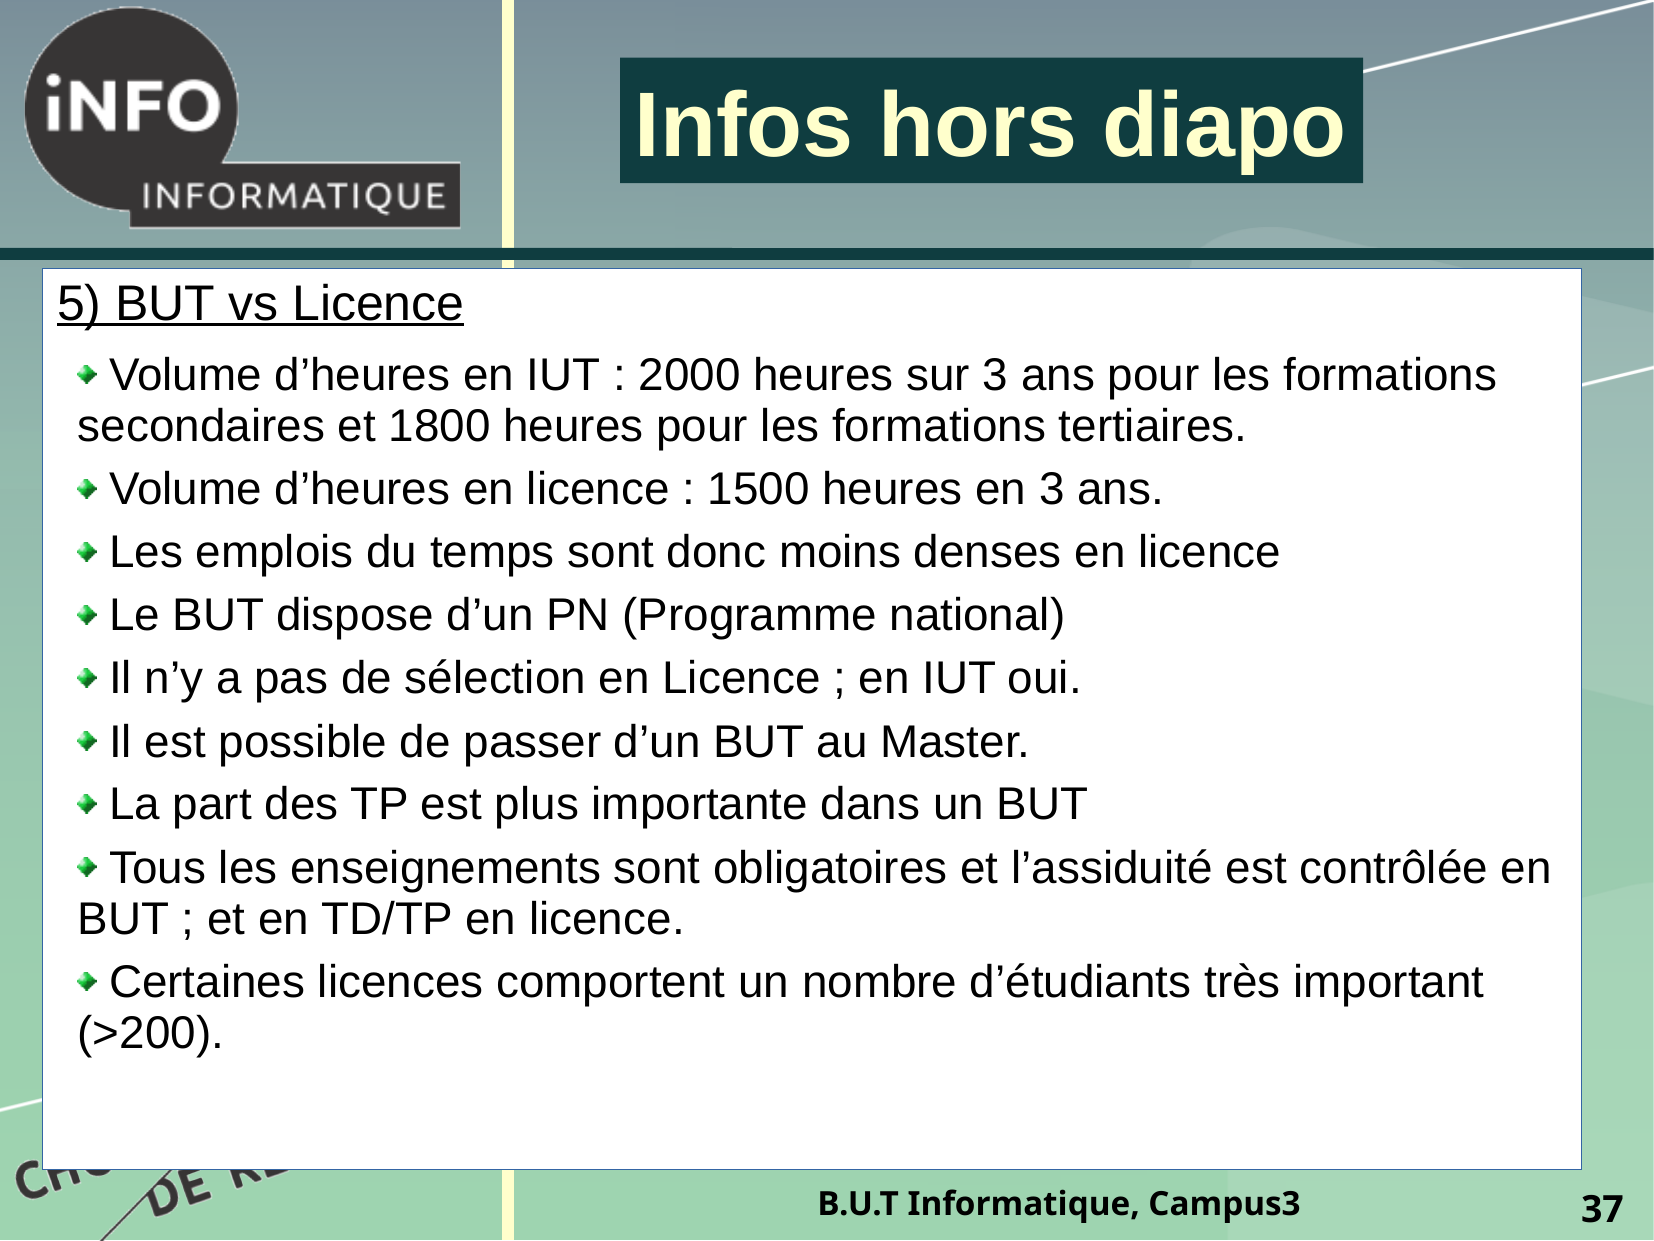

Infos hors diapo
5) BUT vs Licence
 Volume d’heures en IUT : 2000 heures sur 3 ans pour les formations secondaires et 1800 heures pour les formations tertiaires.
 Volume d’heures en licence : 1500 heures en 3 ans.
 Les emplois du temps sont donc moins denses en licence
 Le BUT dispose d’un PN (Programme national)
 Il n’y a pas de sélection en Licence ; en IUT oui.
 Il est possible de passer d’un BUT au Master.
 La part des TP est plus importante dans un BUT
 Tous les enseignements sont obligatoires et l’assiduité est contrôlée en BUT ; et en TD/TP en licence.
 Certaines licences comportent un nombre d’étudiants très important (>200).
DUT Informatique, IUT Campus3
37